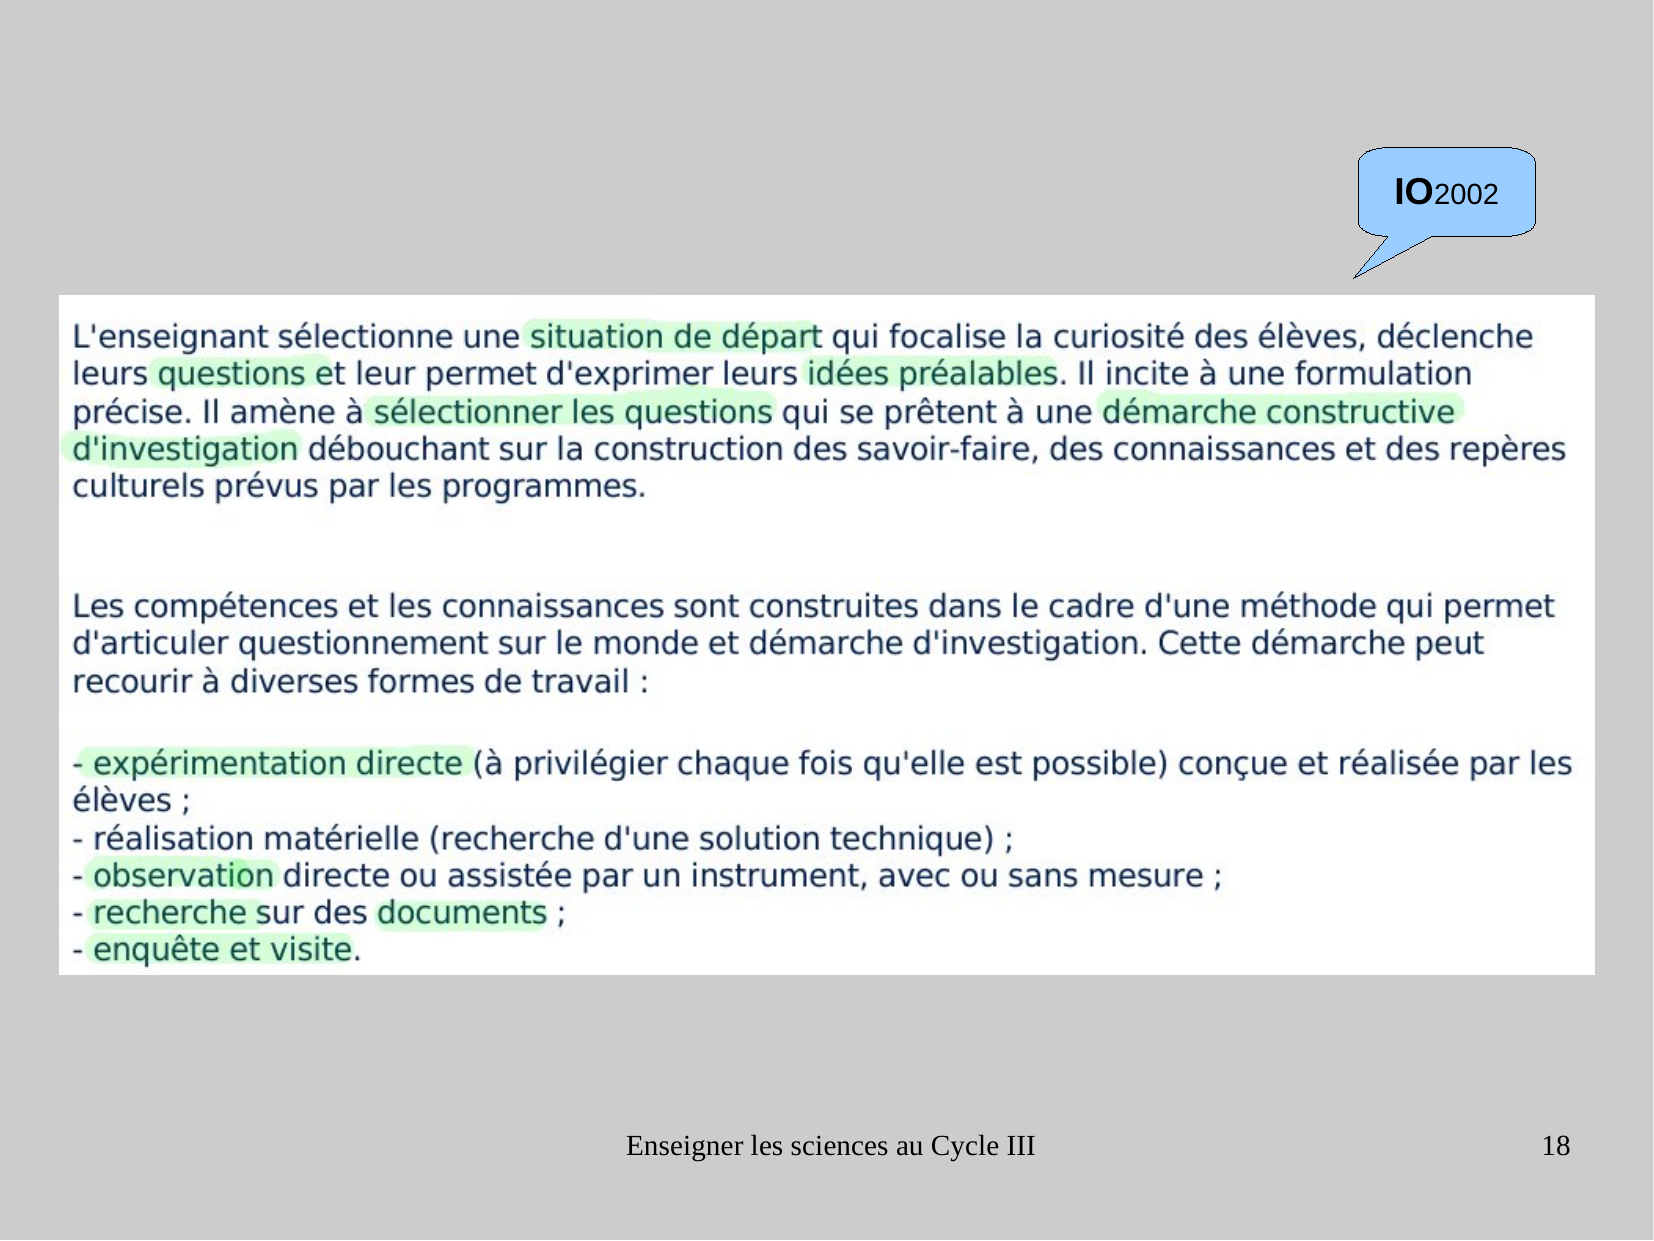

IO2002
 Enseigner les sciences au Cycle III
18